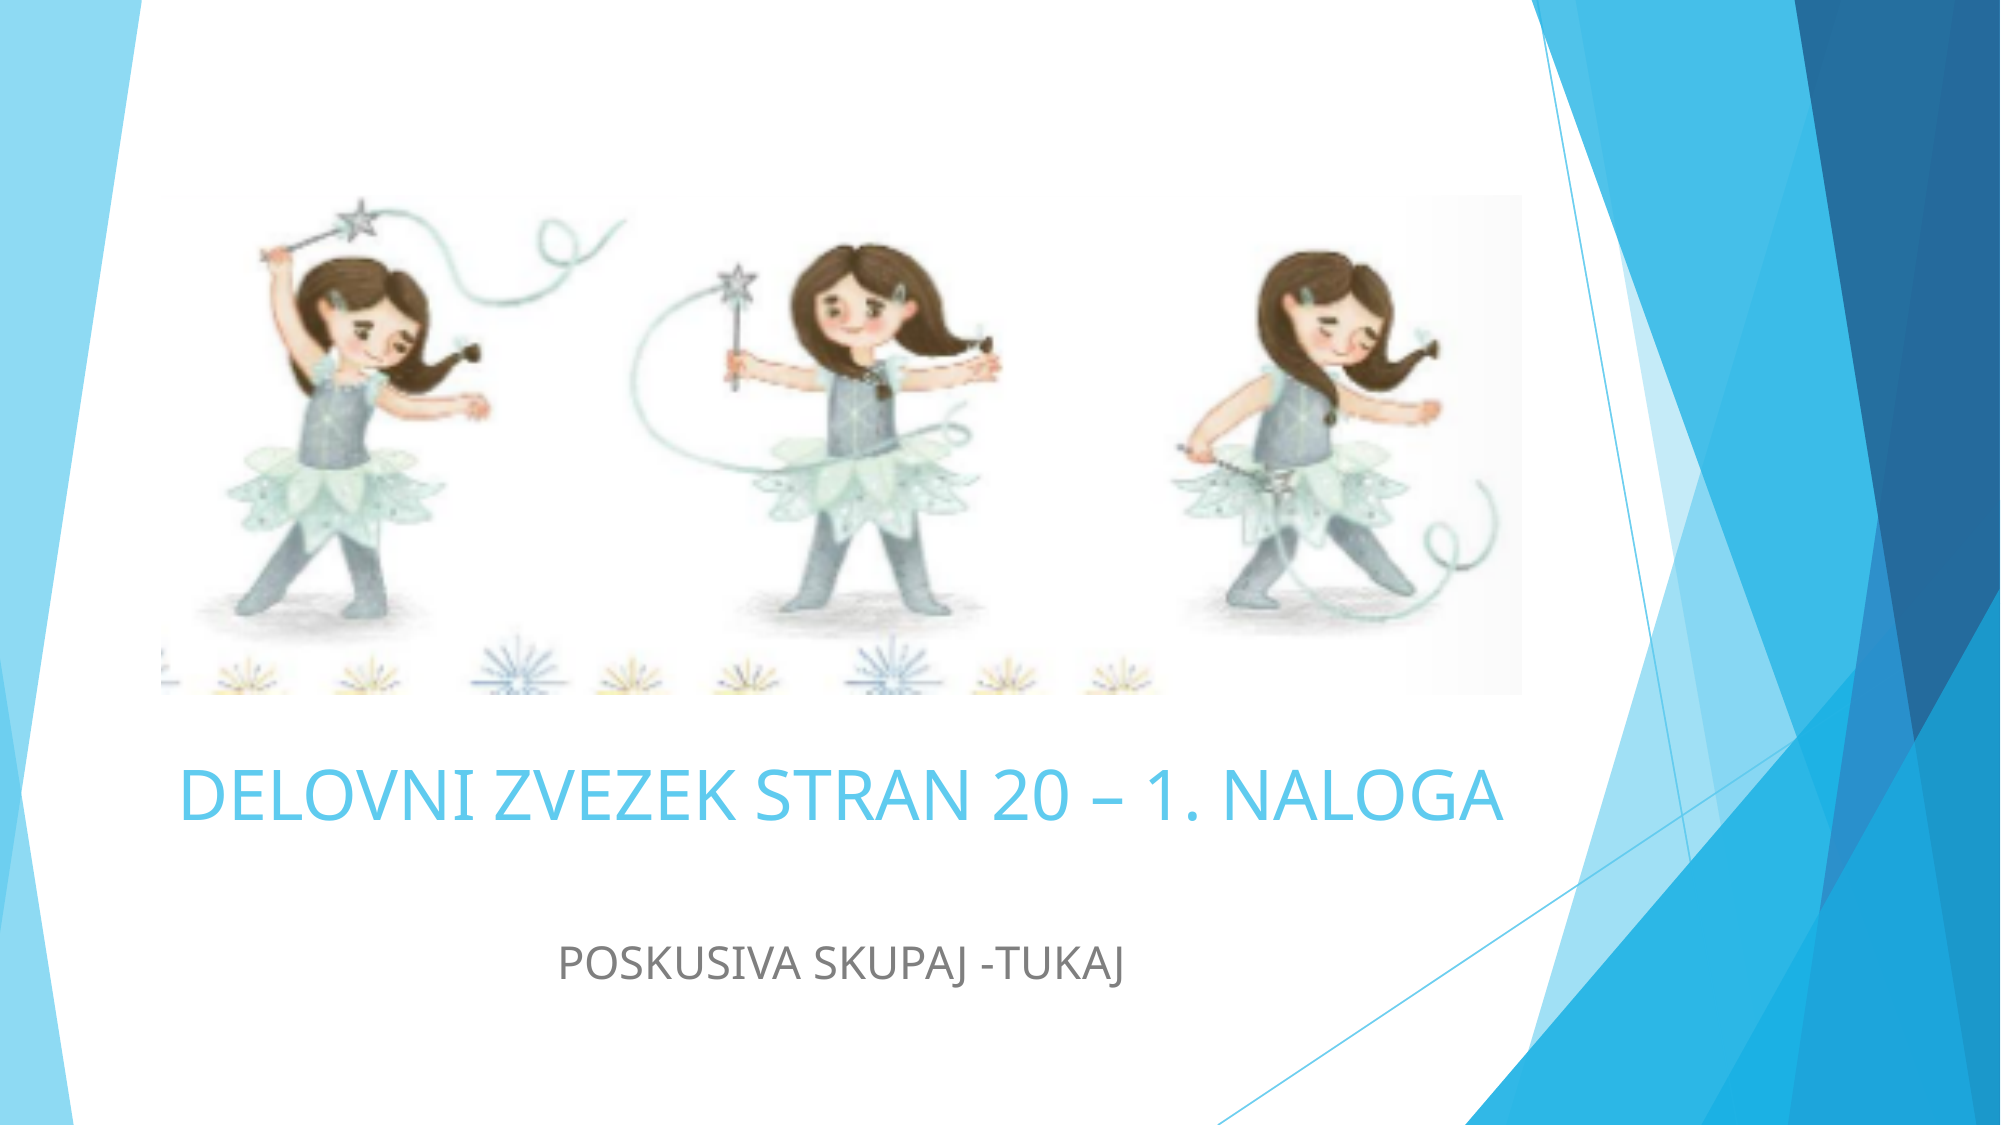

# DELOVNI ZVEZEK STRAN 20 – 1. NALOGA
POSKUSIVA SKUPAJ -TUKAJ